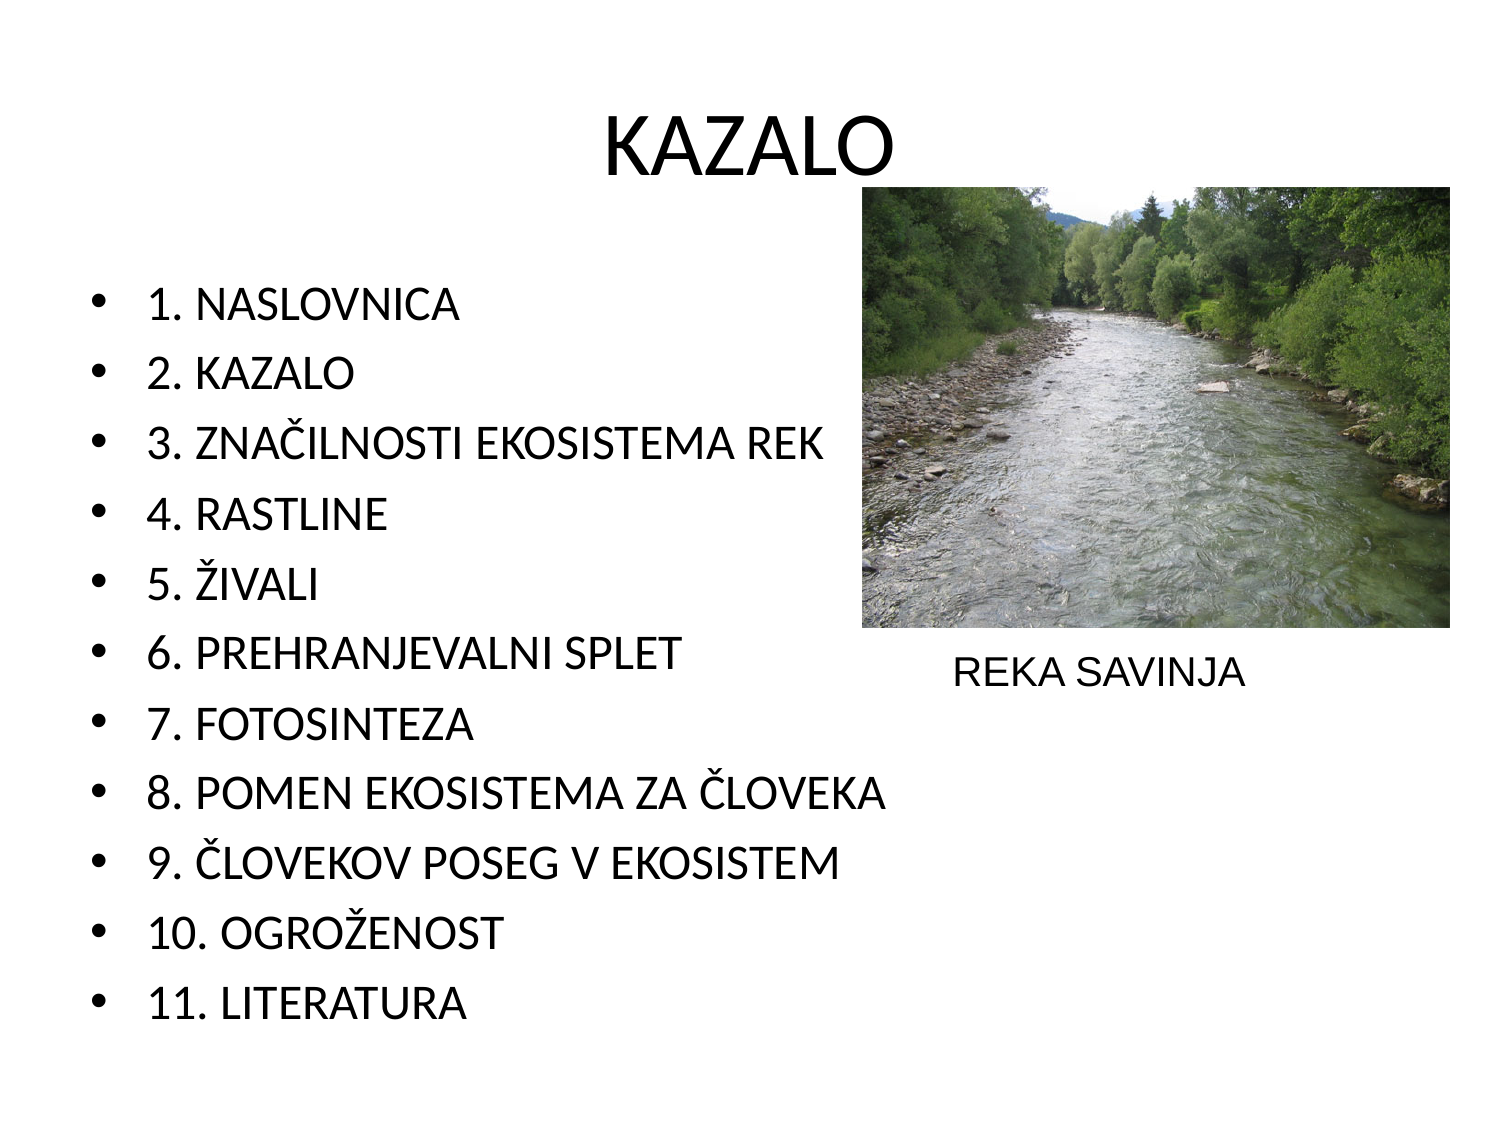

# KAZALO
1. NASLOVNICA
2. KAZALO
3. ZNAČILNOSTI EKOSISTEMA REK
4. RASTLINE
5. ŽIVALI
6. PREHRANJEVALNI SPLET
7. FOTOSINTEZA
8. POMEN EKOSISTEMA ZA ČLOVEKA
9. ČLOVEKOV POSEG V EKOSISTEM
10. OGROŽENOST
11. LITERATURA
REKA SAVINJA